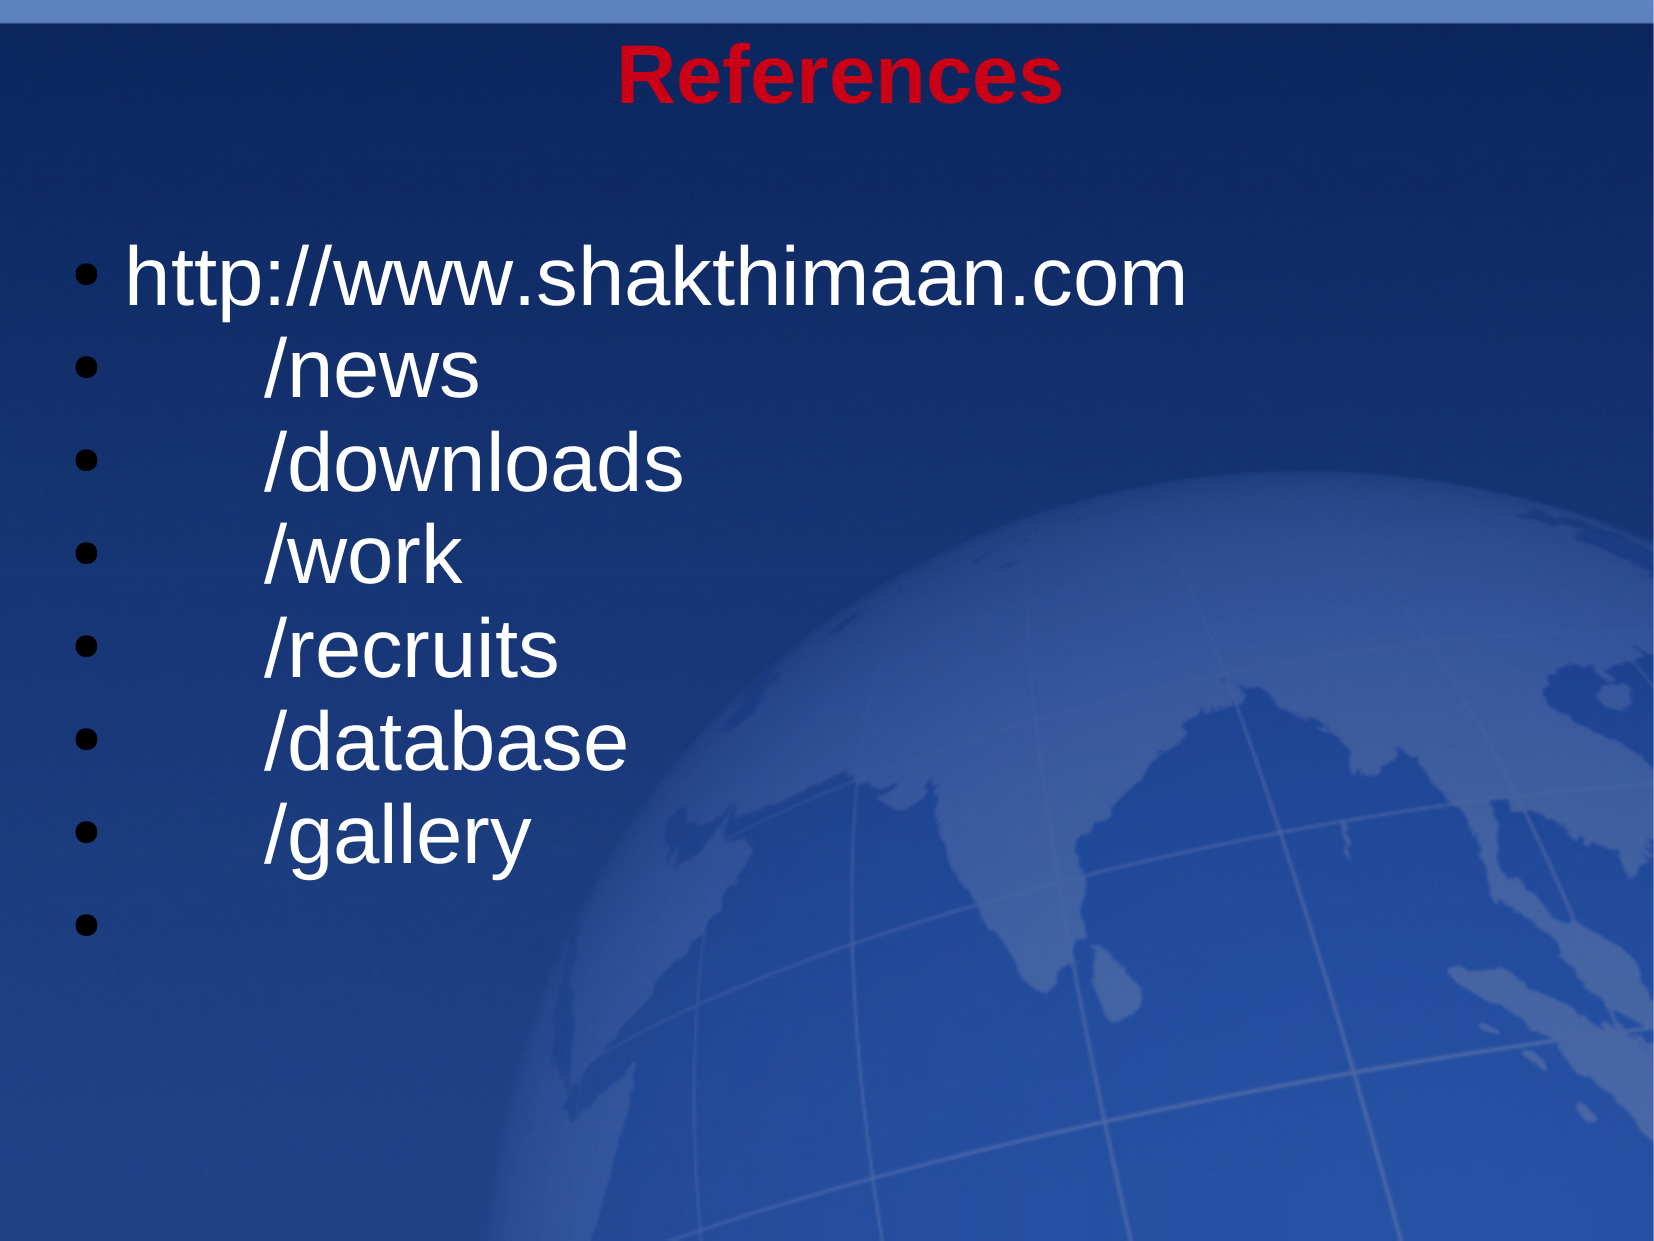

References
 http://www.shakthimaan.com
 /news
 /downloads
 /work
 /recruits
 /database
 /gallery